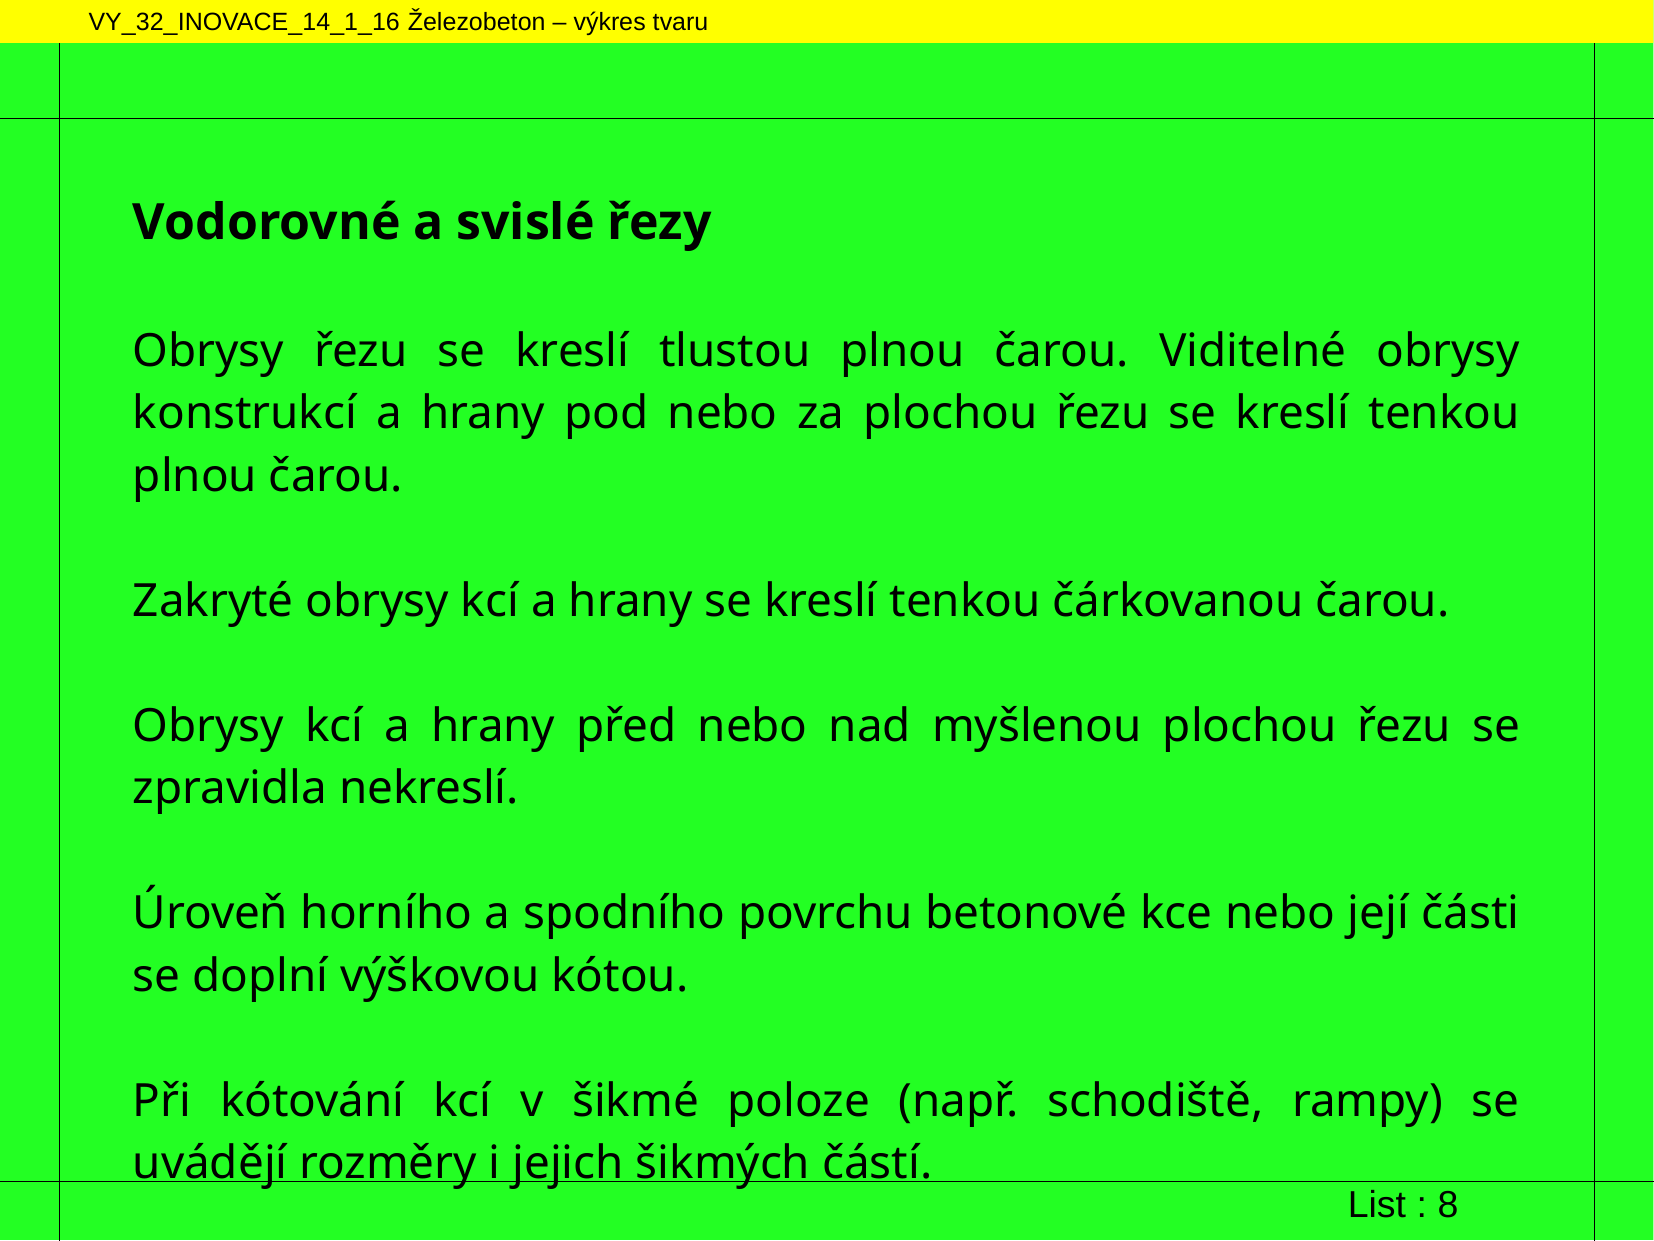

VY_32_INOVACE_14_1_16 Železobeton – výkres tvaru
Vodorovné a svislé řezy
Obrysy řezu se kreslí tlustou plnou čarou. Viditelné obrysy konstrukcí a hrany pod nebo za plochou řezu se kreslí tenkou plnou čarou.
Zakryté obrysy kcí a hrany se kreslí tenkou čárkovanou čarou.
Obrysy kcí a hrany před nebo nad myšlenou plochou řezu se zpravidla nekreslí.
Úroveň horního a spodního povrchu betonové kce nebo její části se doplní výškovou kótou.
Při kótování kcí v šikmé poloze (např. schodiště, rampy) se uvádějí rozměry i jejich šikmých částí.
List :